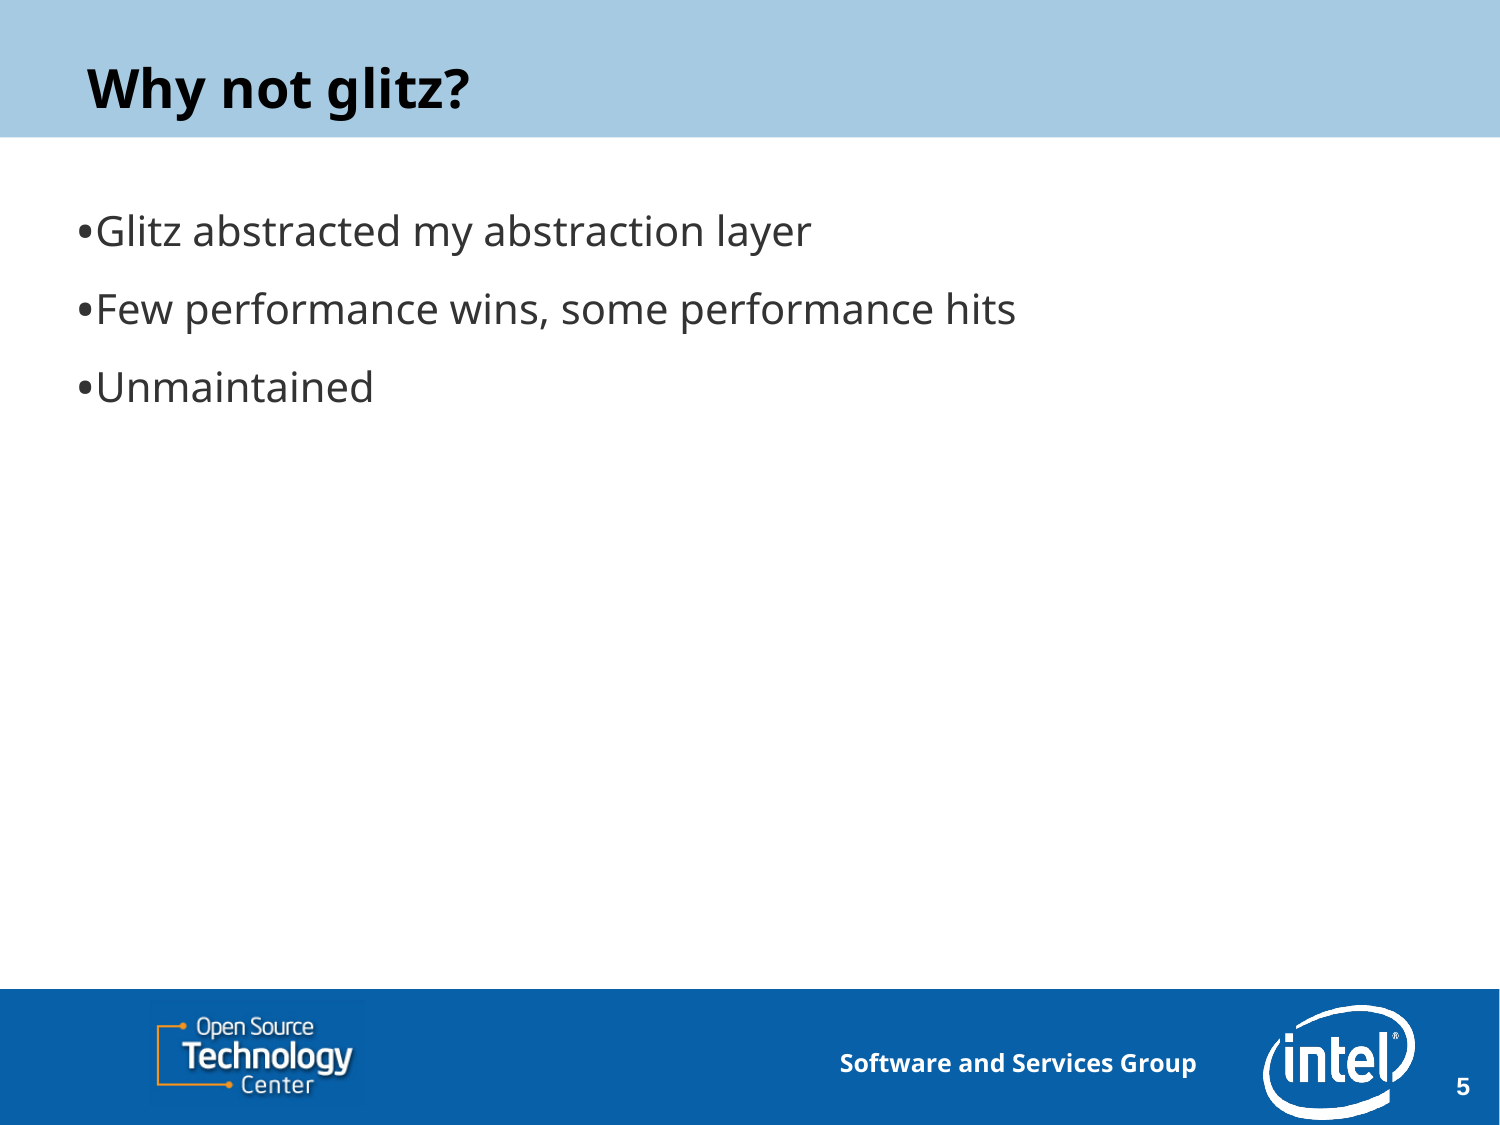

# Why not glitz?
Glitz abstracted my abstraction layer
Few performance wins, some performance hits
Unmaintained